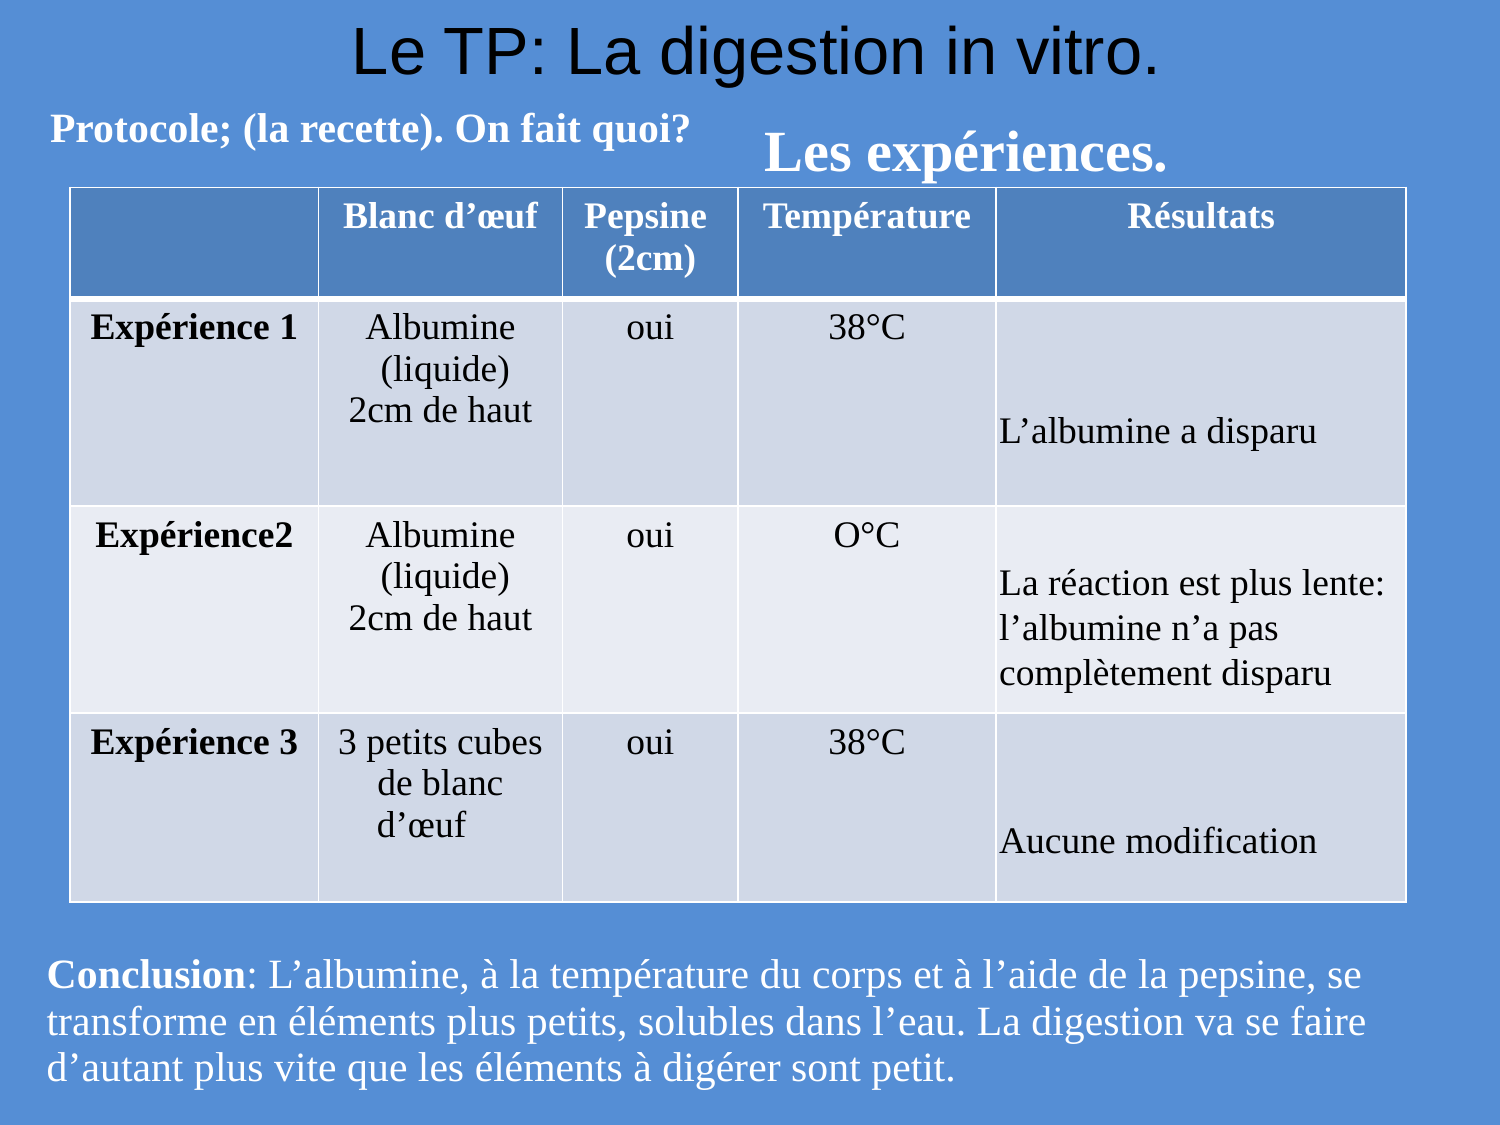

# Le TP: La digestion in vitro.
Protocole; (la recette). On fait quoi?
Les expériences.
| | Blanc d’œuf | Pepsine (2cm) | Température | Résultats |
| --- | --- | --- | --- | --- |
| Expérience 1 | Albumine (liquide) 2cm de haut | oui | 38°C | |
| Expérience2 | Albumine (liquide) 2cm de haut | oui | O°C | |
| Expérience 3 | 3 petits cubes de blanc d’œuf | oui | 38°C | |
L’albumine a disparu
La réaction est plus lente: l’albumine n’a pas complètement disparu
Aucune modification
Conclusion: L’albumine, à la température du corps et à l’aide de la pepsine, se transforme en éléments plus petits, solubles dans l’eau. La digestion va se faire d’autant plus vite que les éléments à digérer sont petit.